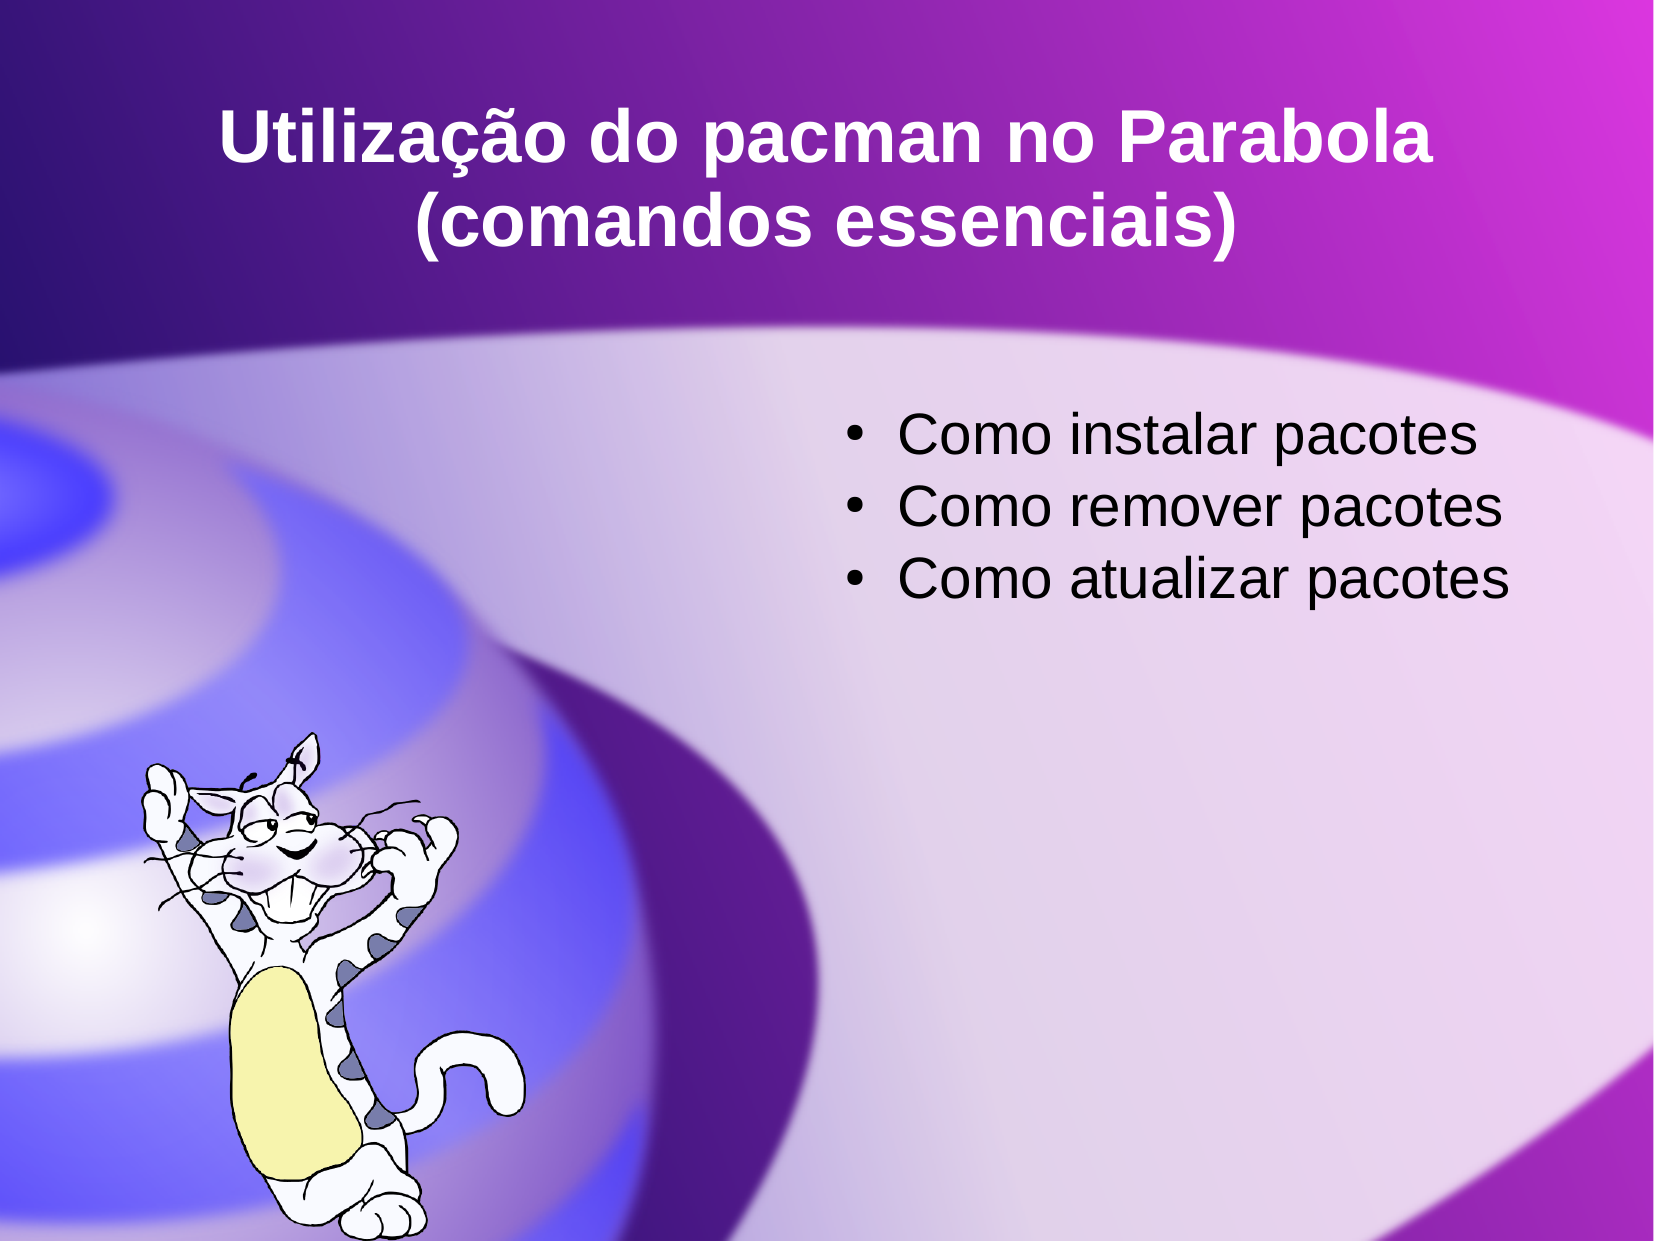

# Utilização do pacman no Parabola (comandos essenciais)
Como instalar pacotes
Como remover pacotes
Como atualizar pacotes